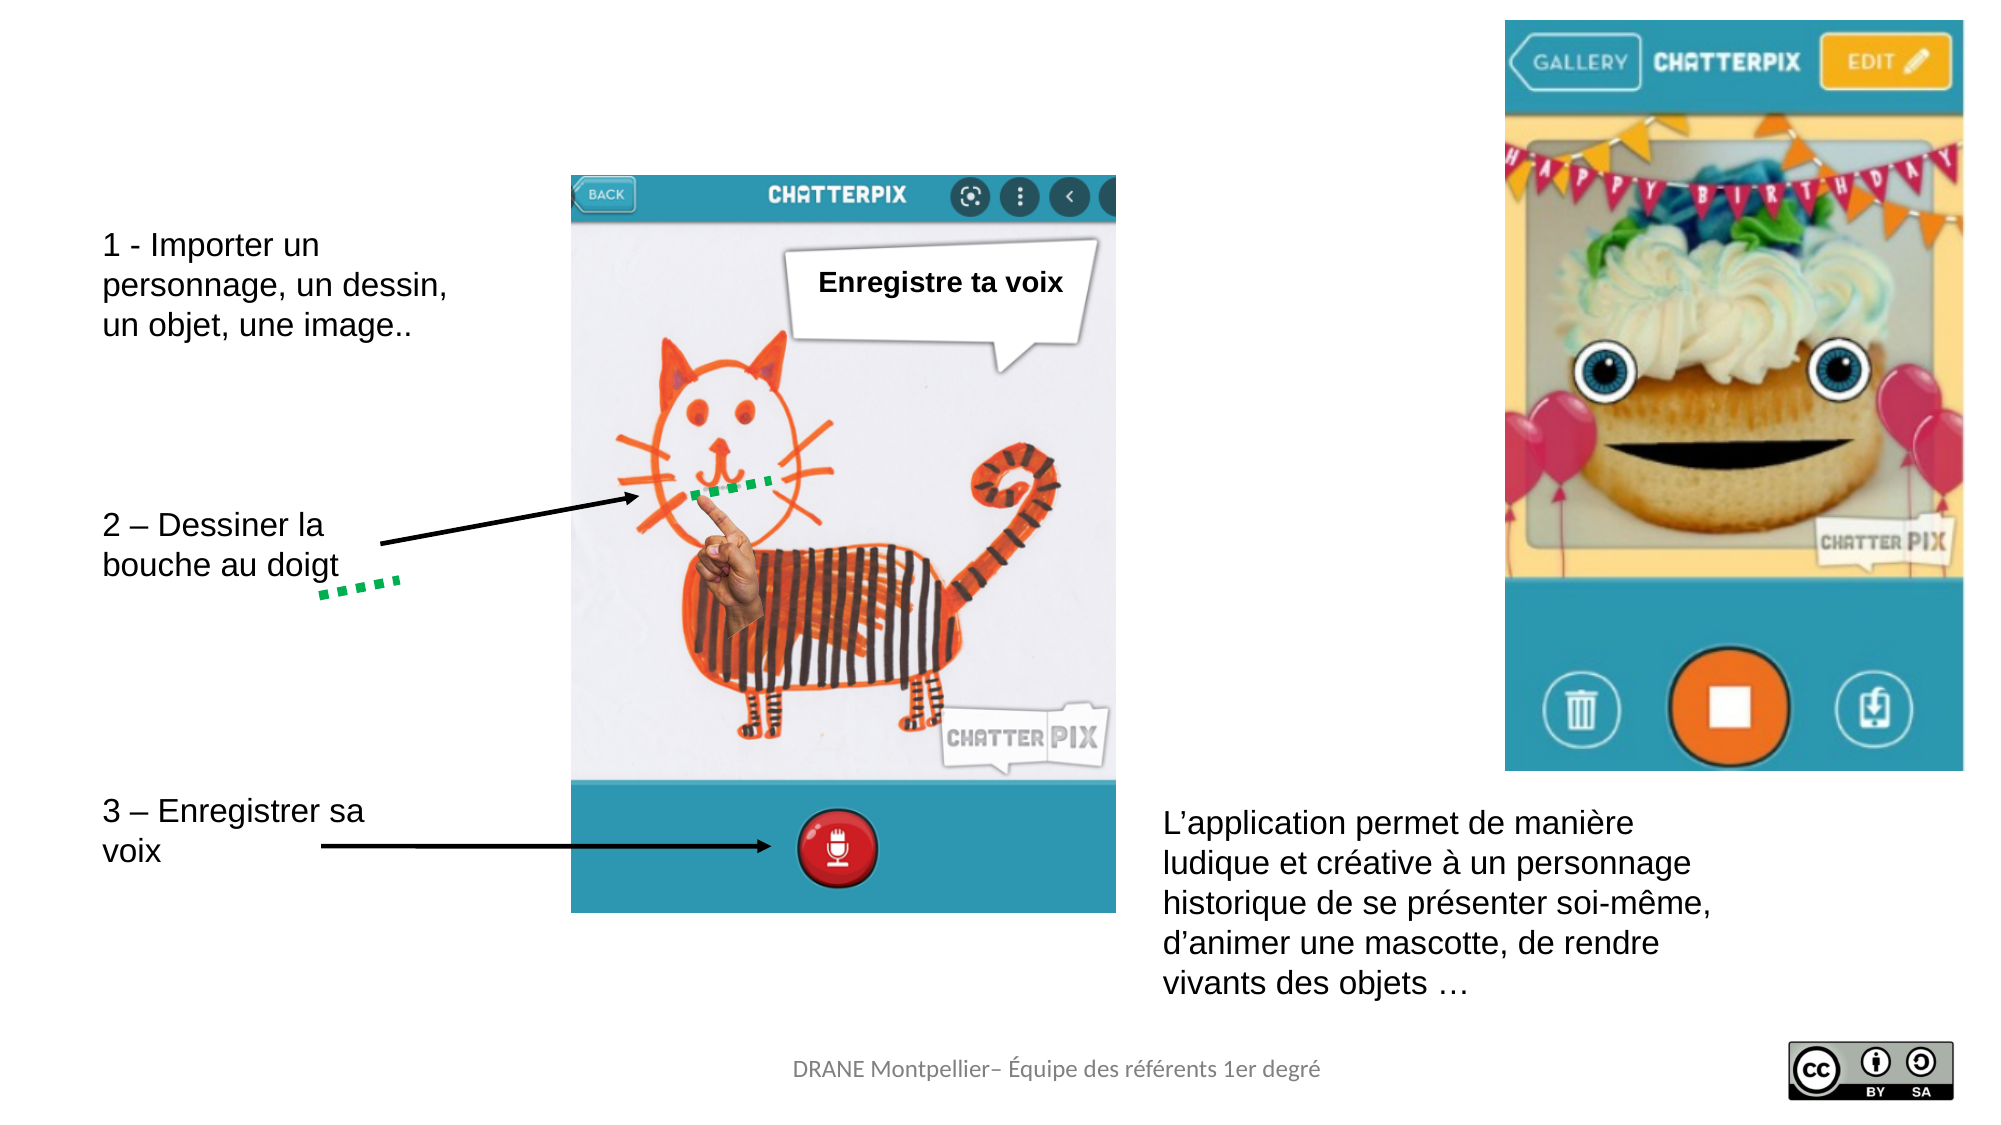

1 - Importer un personnage, un dessin, un objet, une image..
Enregistre ta voix
2 – Dessiner la bouche au doigt
3 – Enregistrer sa voix
L’application permet de manière ludique et créative à un personnage historique de se présenter soi-même, d’animer une mascotte, de rendre vivants des objets …
DRANE Montpellier– Équipe des référents 1er degré